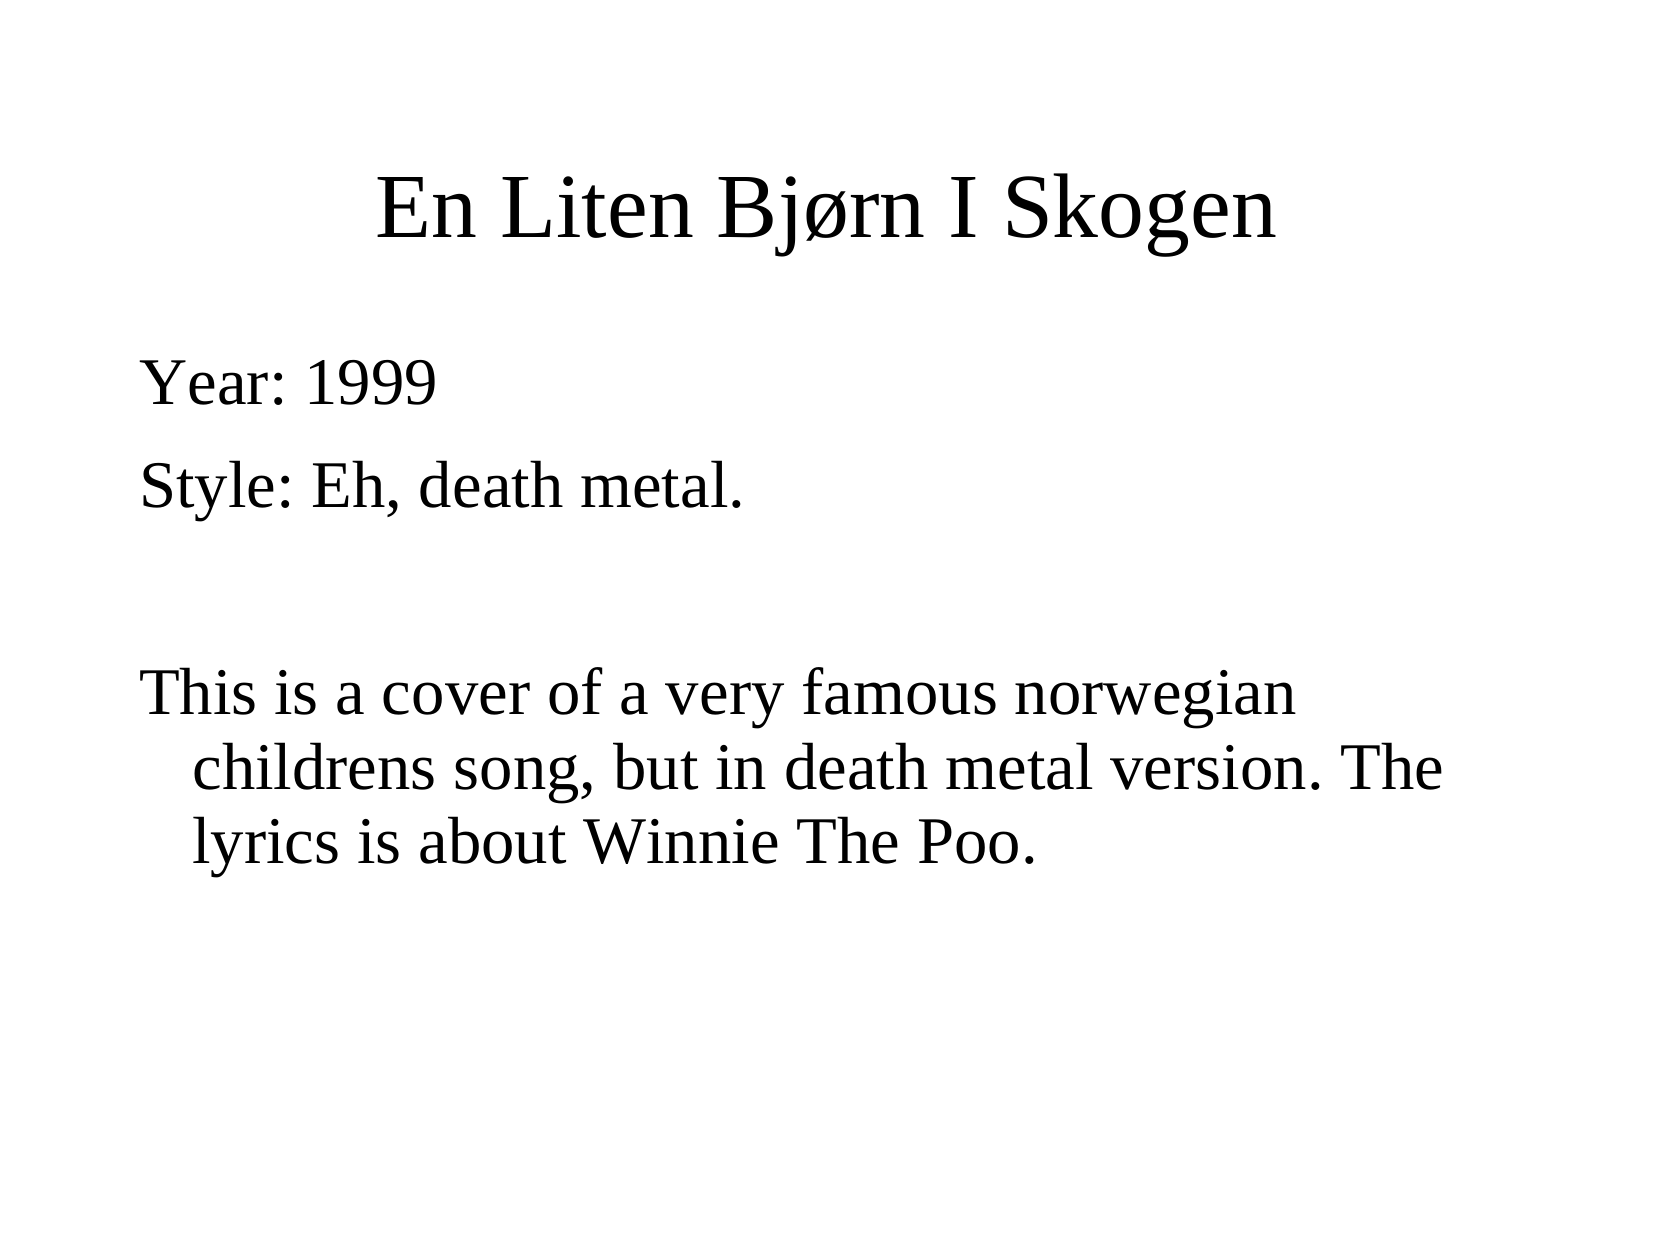

# En Liten Bjørn I Skogen
Year: 1999
Style: Eh, death metal.
This is a cover of a very famous norwegian childrens song, but in death metal version. The lyrics is about Winnie The Poo.